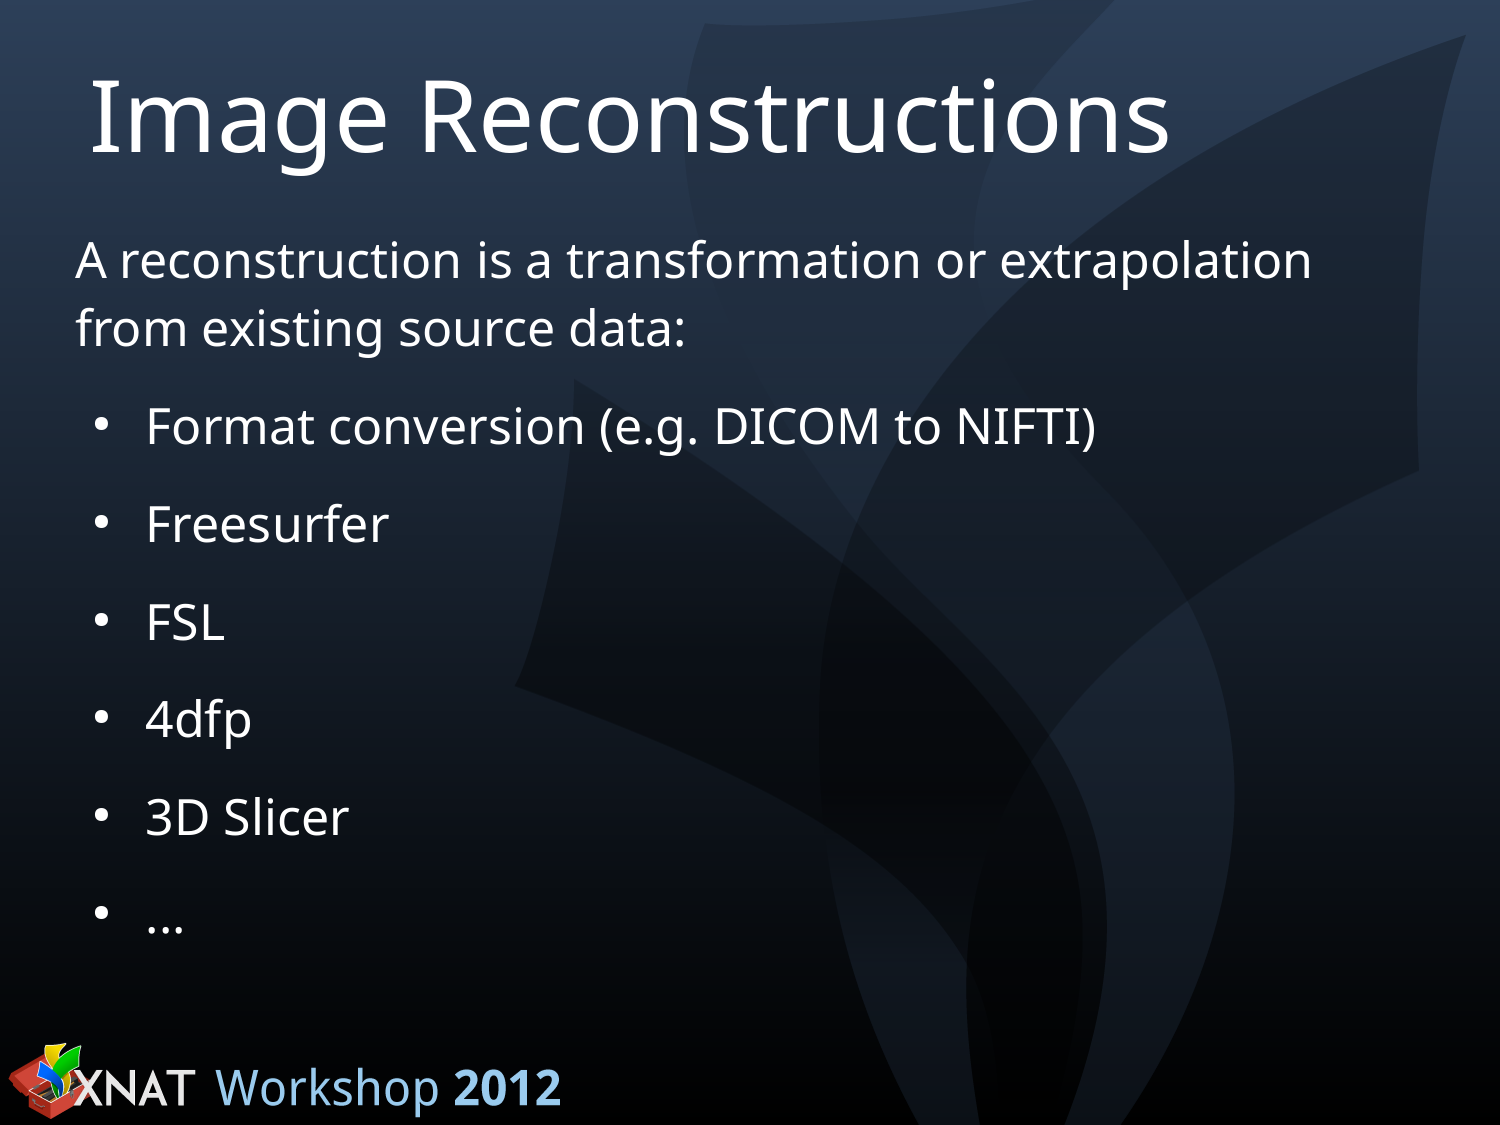

# Image Reconstructions
A reconstruction is a transformation or extrapolation from existing source data:
Format conversion (e.g. DICOM to NIFTI)
Freesurfer
FSL
4dfp
3D Slicer
...